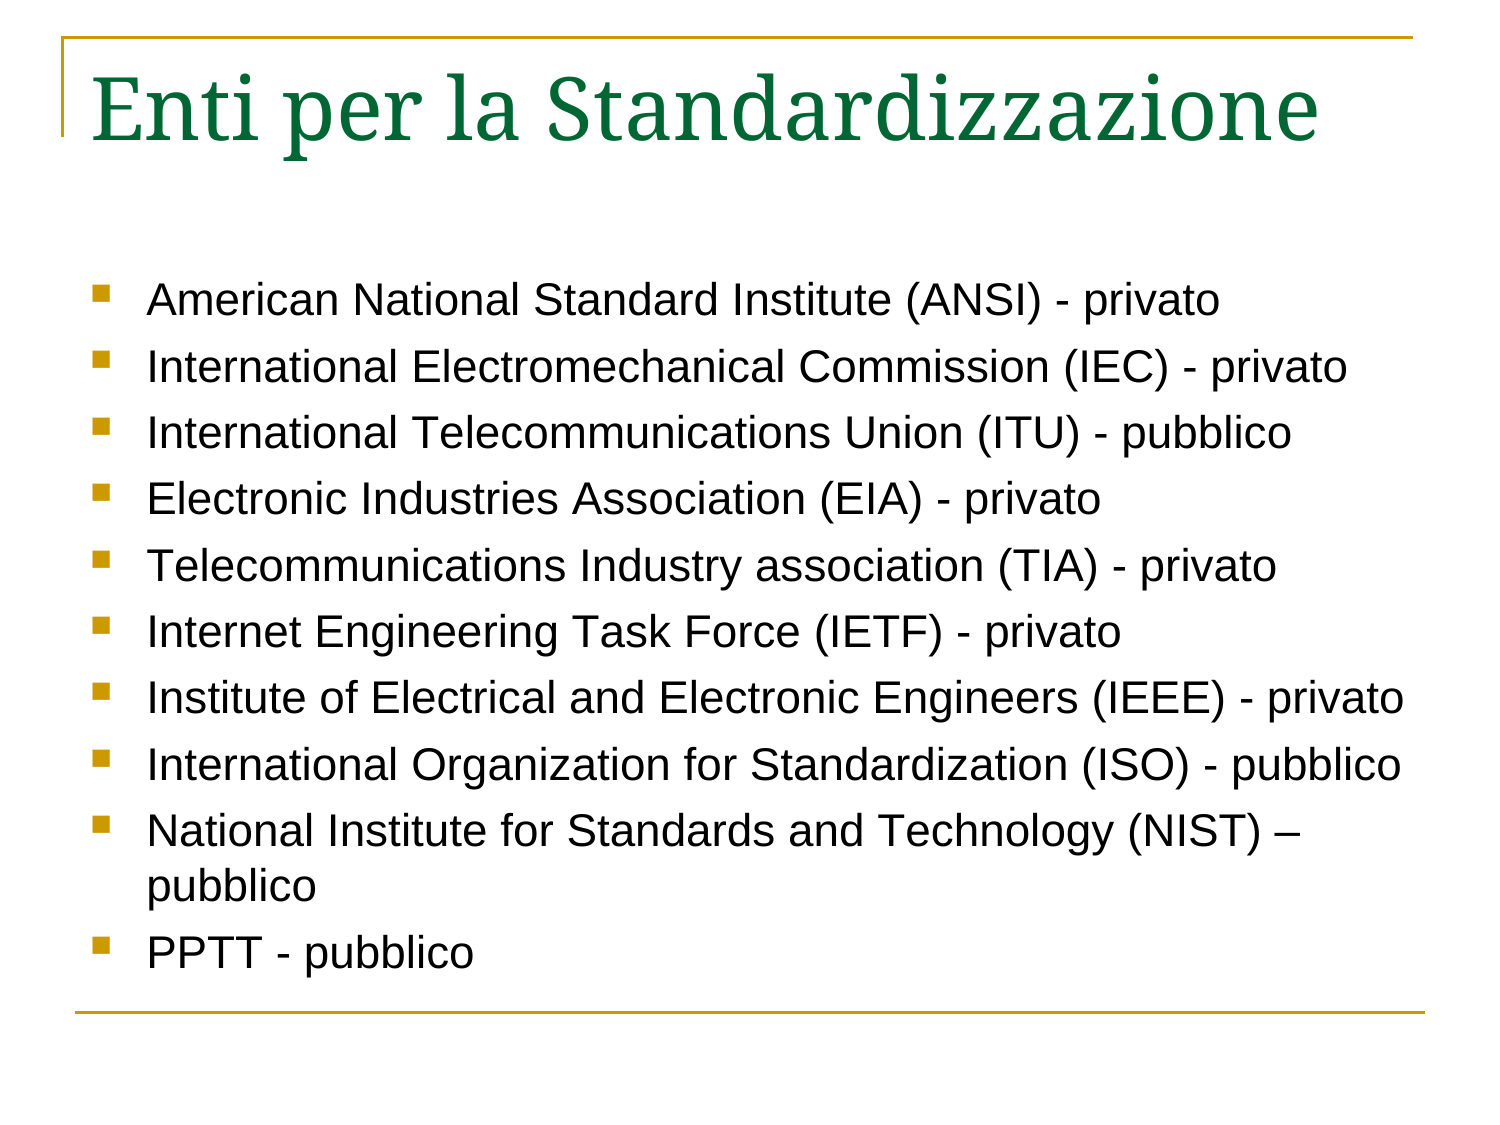

# Enti per la Standardizzazione
American National Standard Institute (ANSI) - privato
International Electromechanical Commission (IEC) - privato
International Telecommunications Union (ITU) - pubblico
Electronic Industries Association (EIA) - privato
Telecommunications Industry association (TIA) - privato
Internet Engineering Task Force (IETF) - privato
Institute of Electrical and Electronic Engineers (IEEE) - privato
International Organization for Standardization (ISO) - pubblico
National Institute for Standards and Technology (NIST) – pubblico
PPTT - pubblico